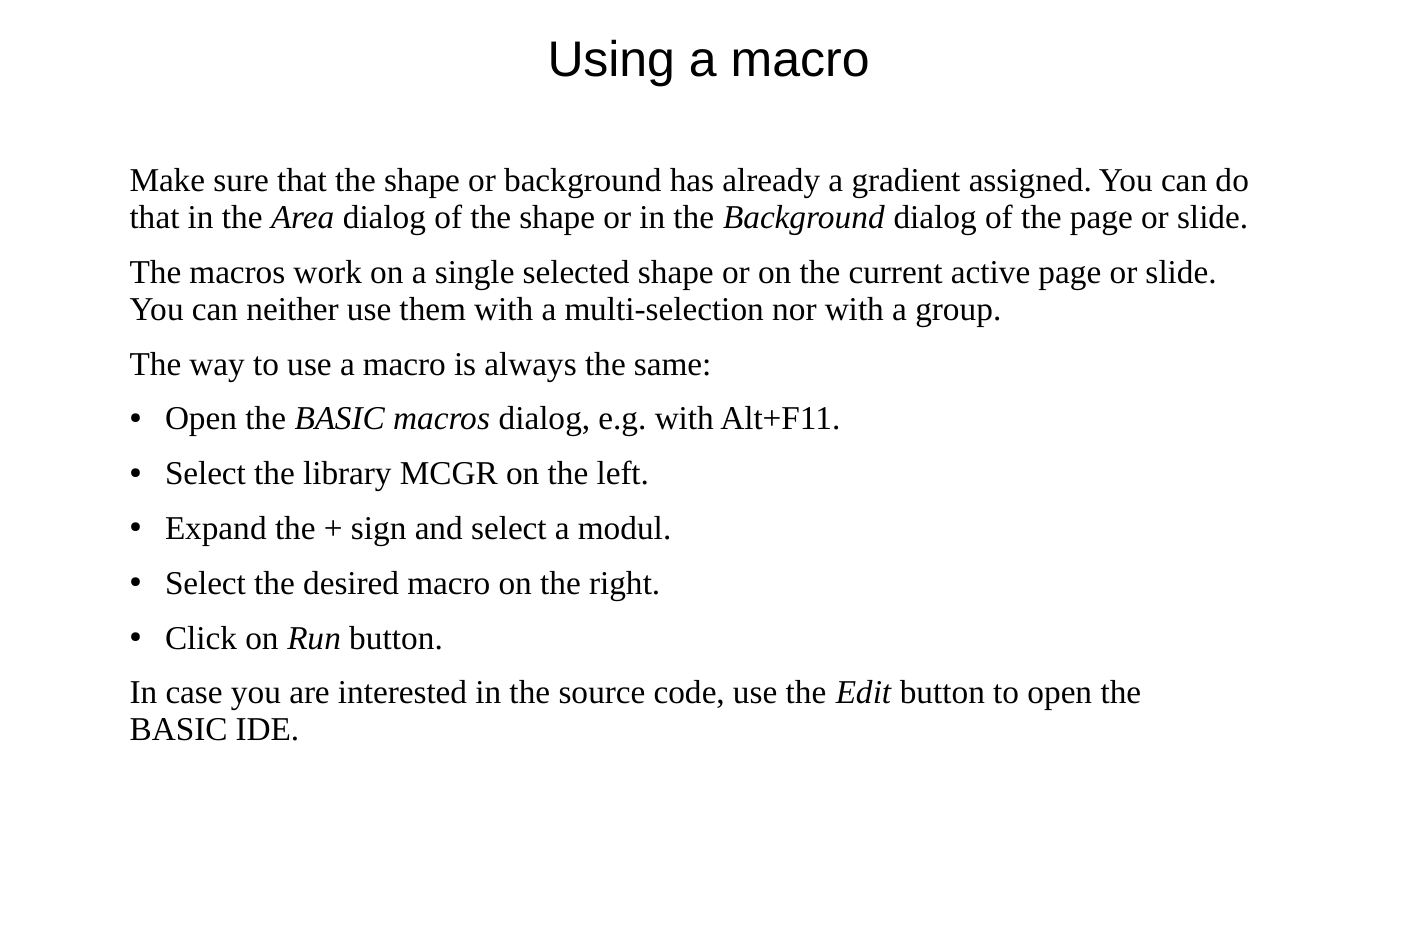

# Using a macro
Make sure that the shape or background has already a gradient assigned. You can do that in the Area dialog of the shape or in the Background dialog of the page or slide.
The macros work on a single selected shape or on the current active page or slide. You can neither use them with a multi-selection nor with a group.
The way to use a macro is always the same:
Open the BASIC macros dialog, e.g. with Alt+F11.
Select the library MCGR on the left.
Expand the + sign and select a modul.
Select the desired macro on the right.
Click on Run button.
In case you are interested in the source code, use the Edit button to open the BASIC IDE.